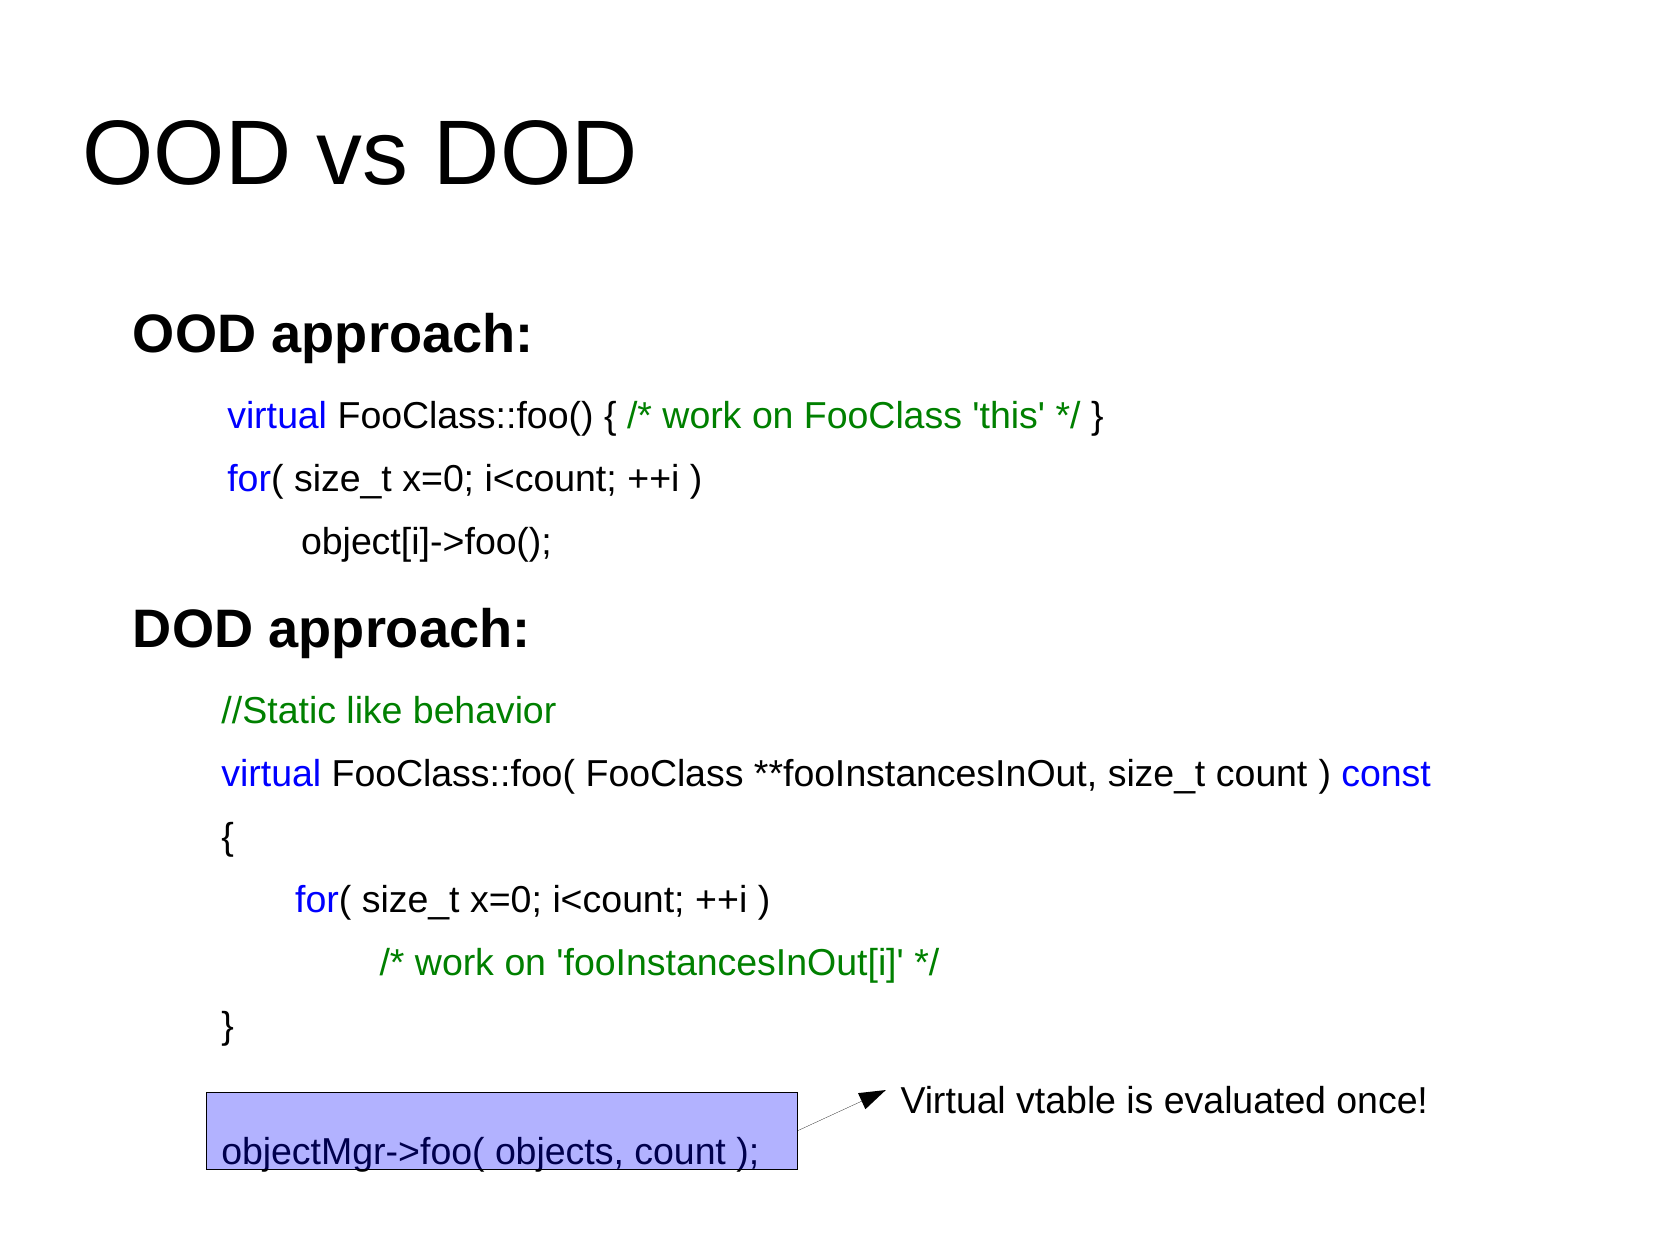

# OOD vs DOD
OOD approach:
virtual FooClass::foo() { /* work on FooClass 'this' */ }
for( size_t x=0; i<count; ++i )
	object[i]->foo();
DOD approach:
//Static like behavior
virtual FooClass::foo( FooClass **fooInstancesInOut, size_t count ) const
{
	for( size_t x=0; i<count; ++i )
		 /* work on 'fooInstancesInOut[i]' */
}
objectMgr->foo( objects, count );
Virtual vtable is evaluated once!